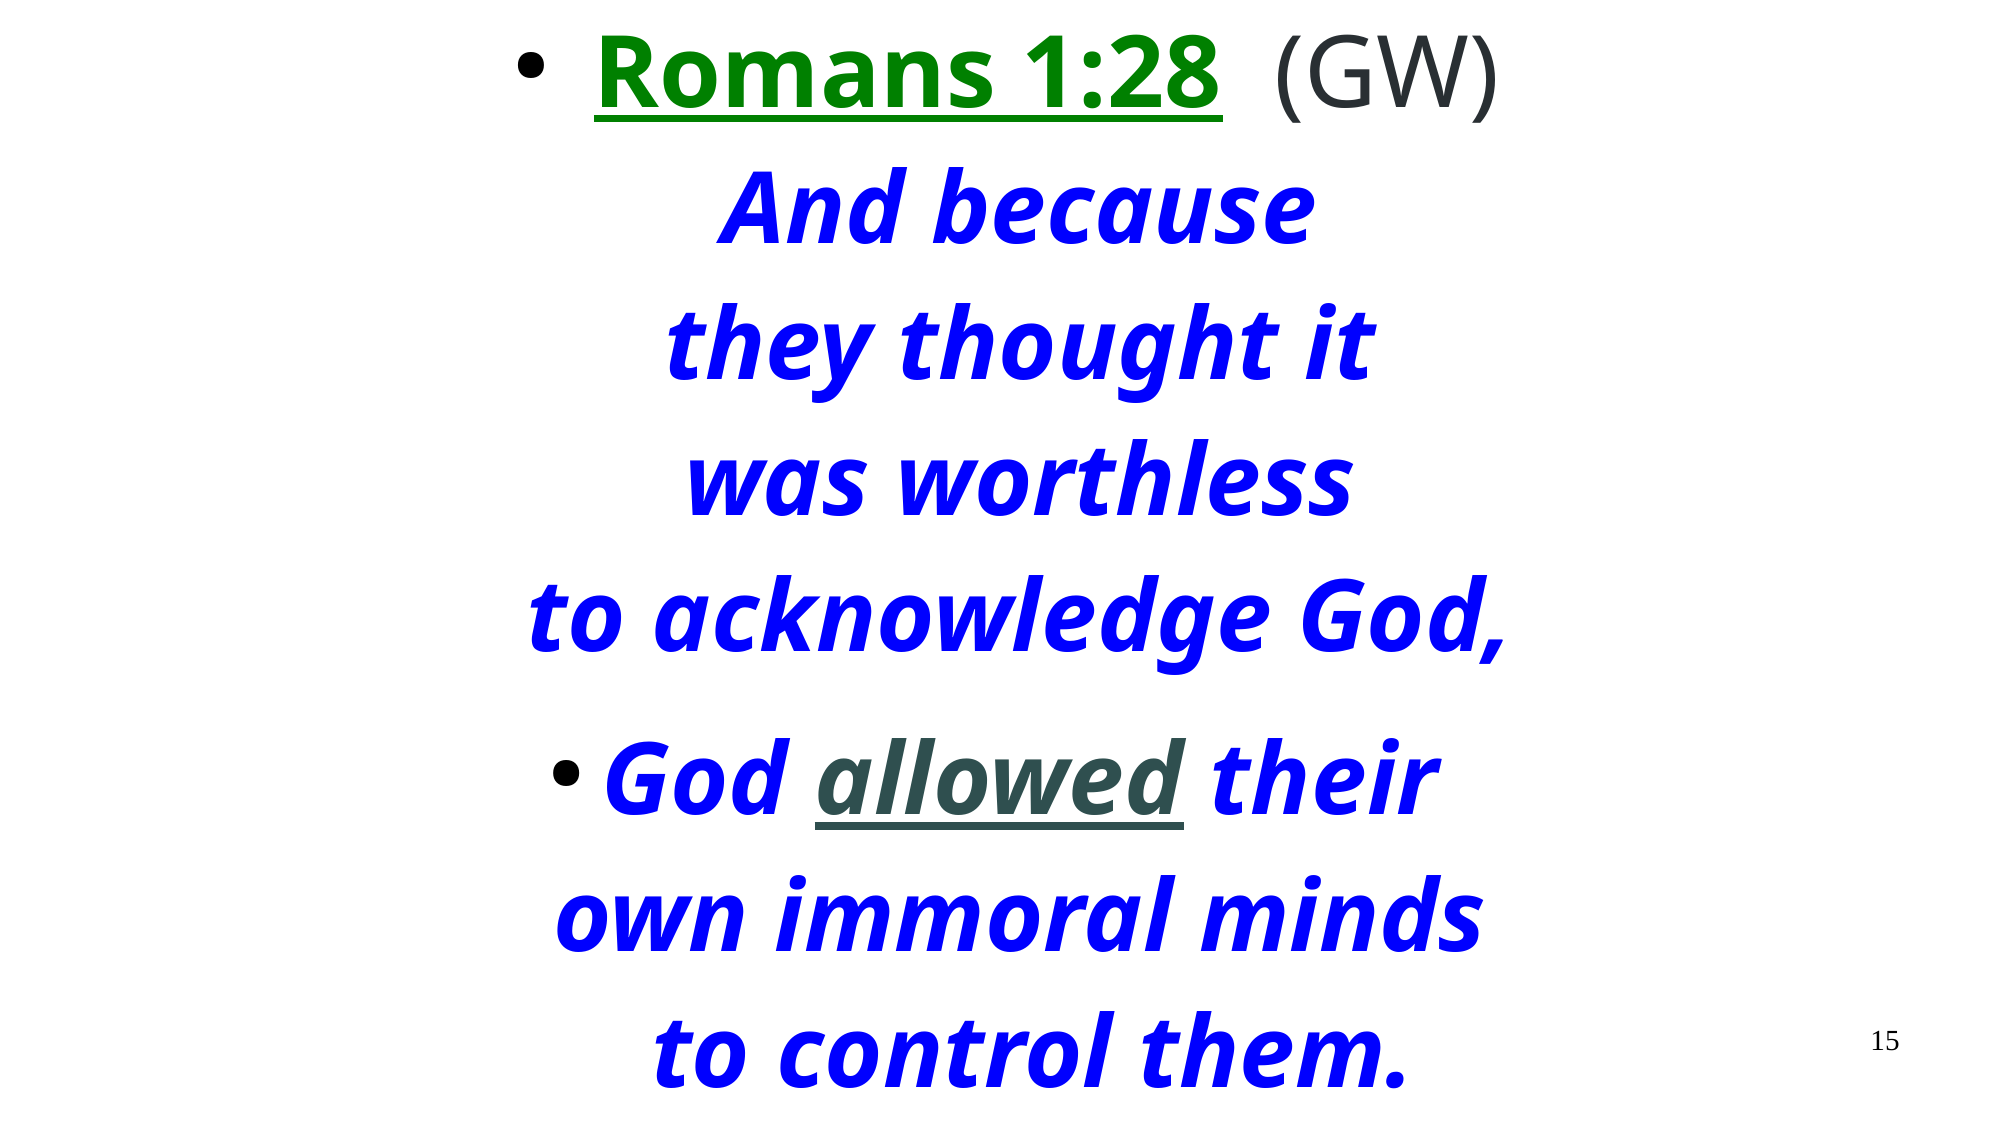

# Romans 1:28  (GW) And because they thought it was worthless to acknowledge God,
God allowed their
own immoral minds
to control them.
15